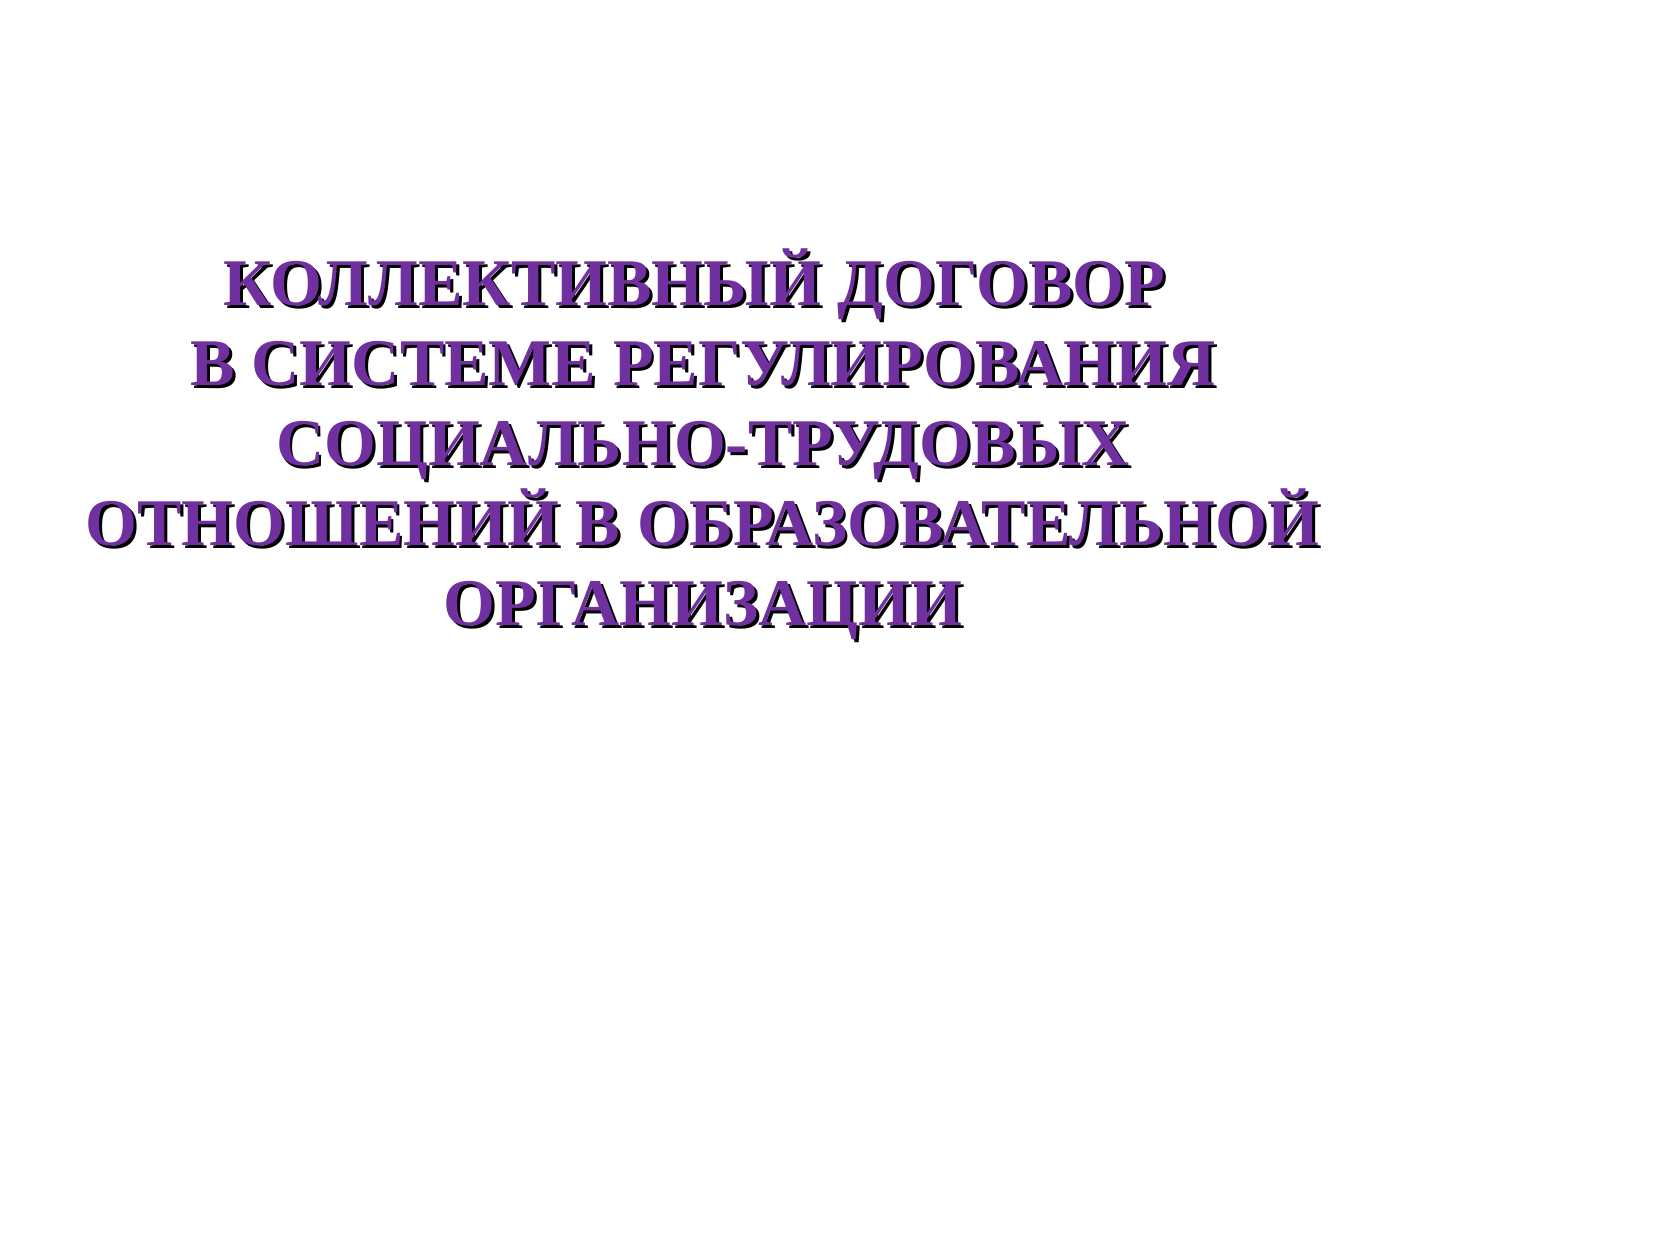

КОЛЛЕКТИВНЫЙ ДОГОВОР
В СИСТЕМЕ РЕГУЛИРОВАНИЯ СОЦИАЛЬНО-ТРУДОВЫХ ОТНОШЕНИЙ В ОБРАЗОВАТЕЛЬНОЙ ОРГАНИЗАЦИИ